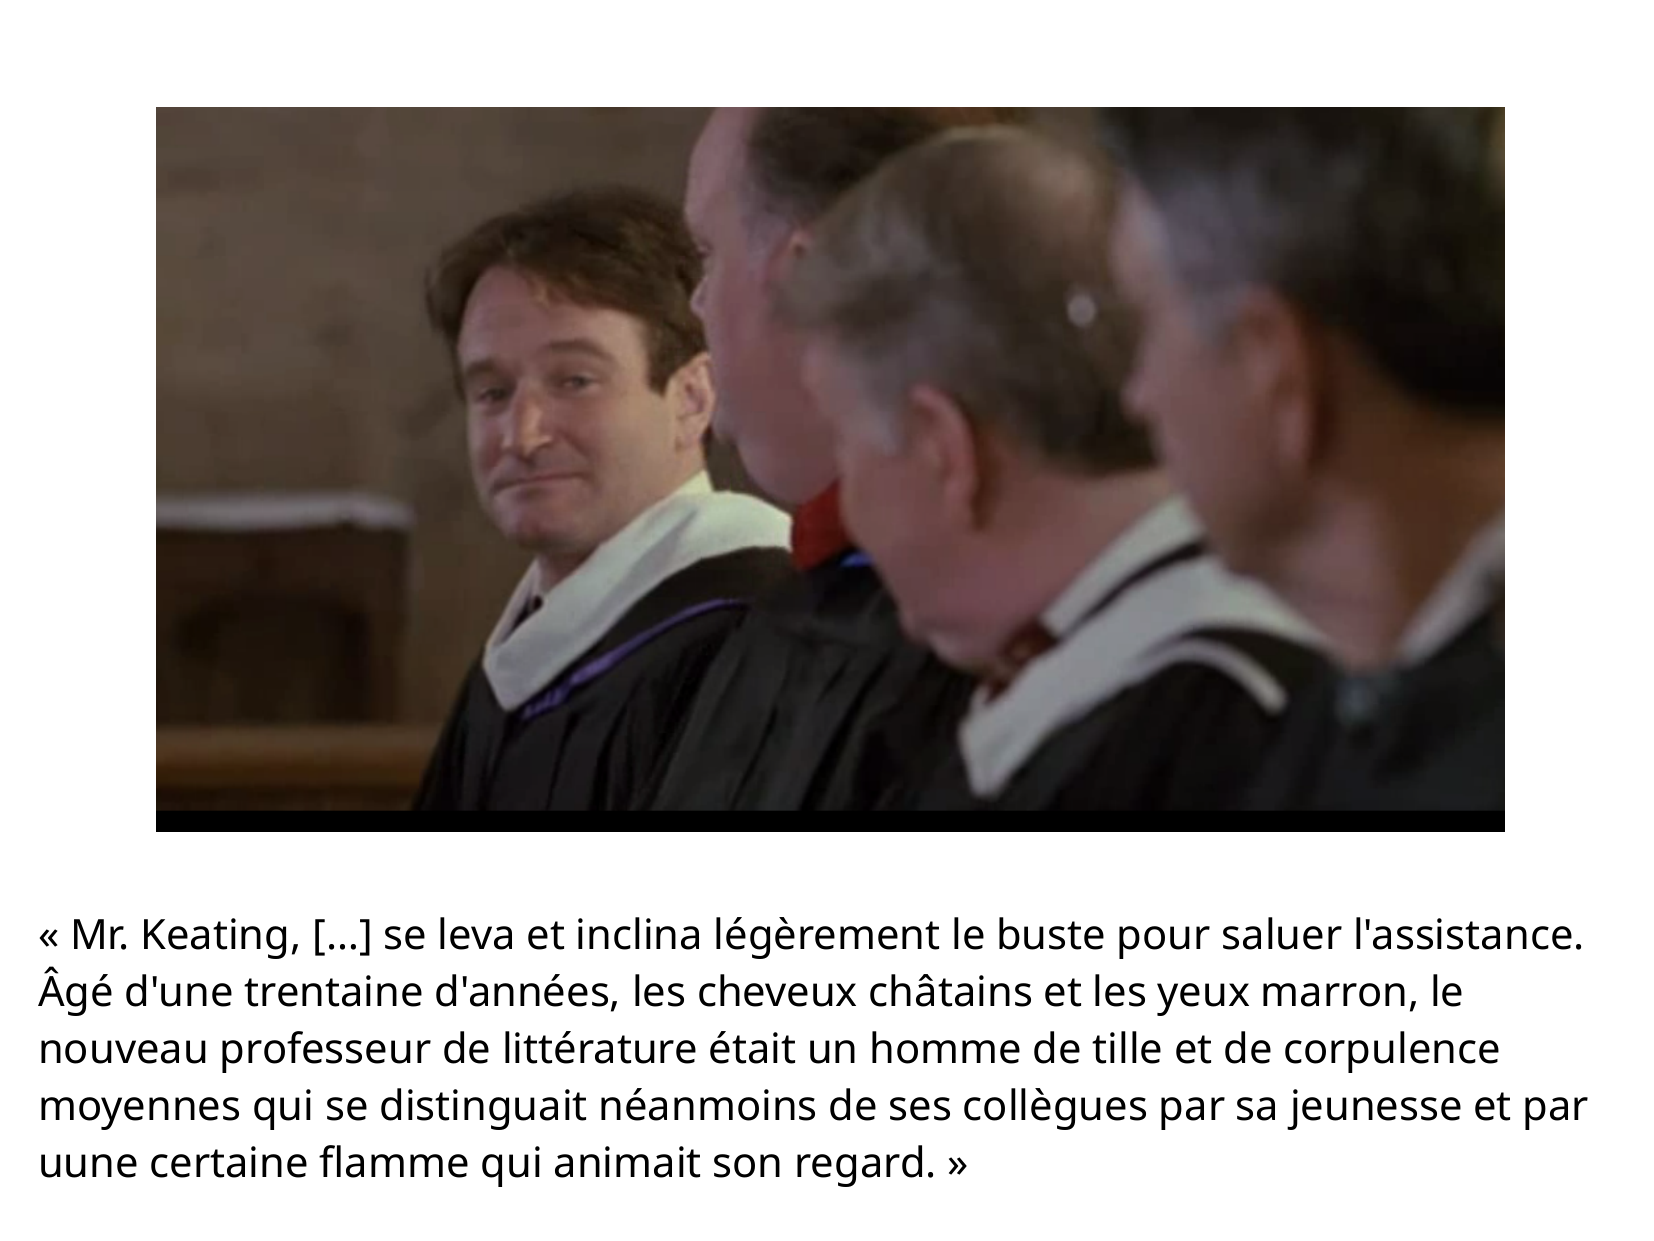

« Mr. Keating, […] se leva et inclina légèrement le buste pour saluer l'assistance. Âgé d'une trentaine d'années, les cheveux châtains et les yeux marron, le nouveau professeur de littérature était un homme de tille et de corpulence moyennes qui se distinguait néanmoins de ses collègues par sa jeunesse et par uune certaine flamme qui animait son regard. »